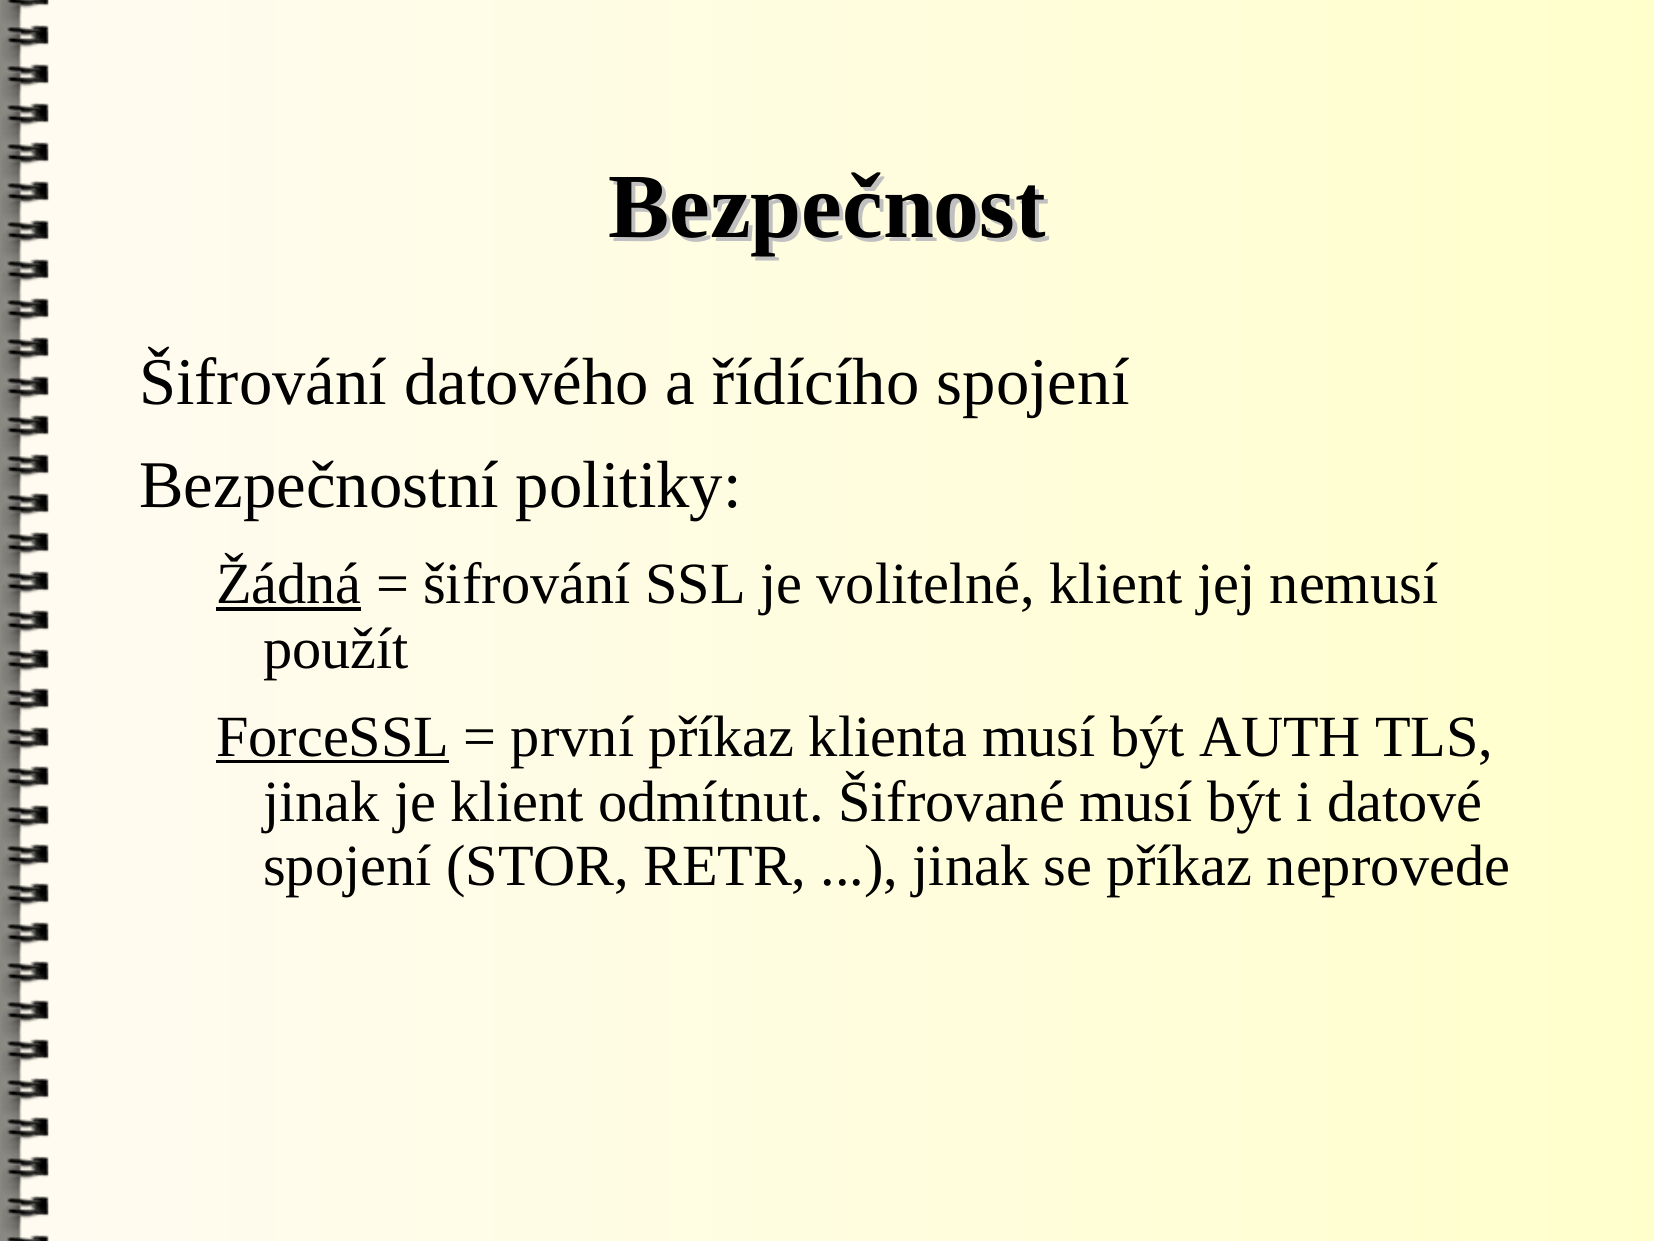

# Bezpečnost
Šifrování datového a řídícího spojení
Bezpečnostní politiky:
Žádná = šifrování SSL je volitelné, klient jej nemusí použít
ForceSSL = první příkaz klienta musí být AUTH TLS, jinak je klient odmítnut. Šifrované musí být i datové spojení (STOR, RETR, ...), jinak se příkaz neprovede